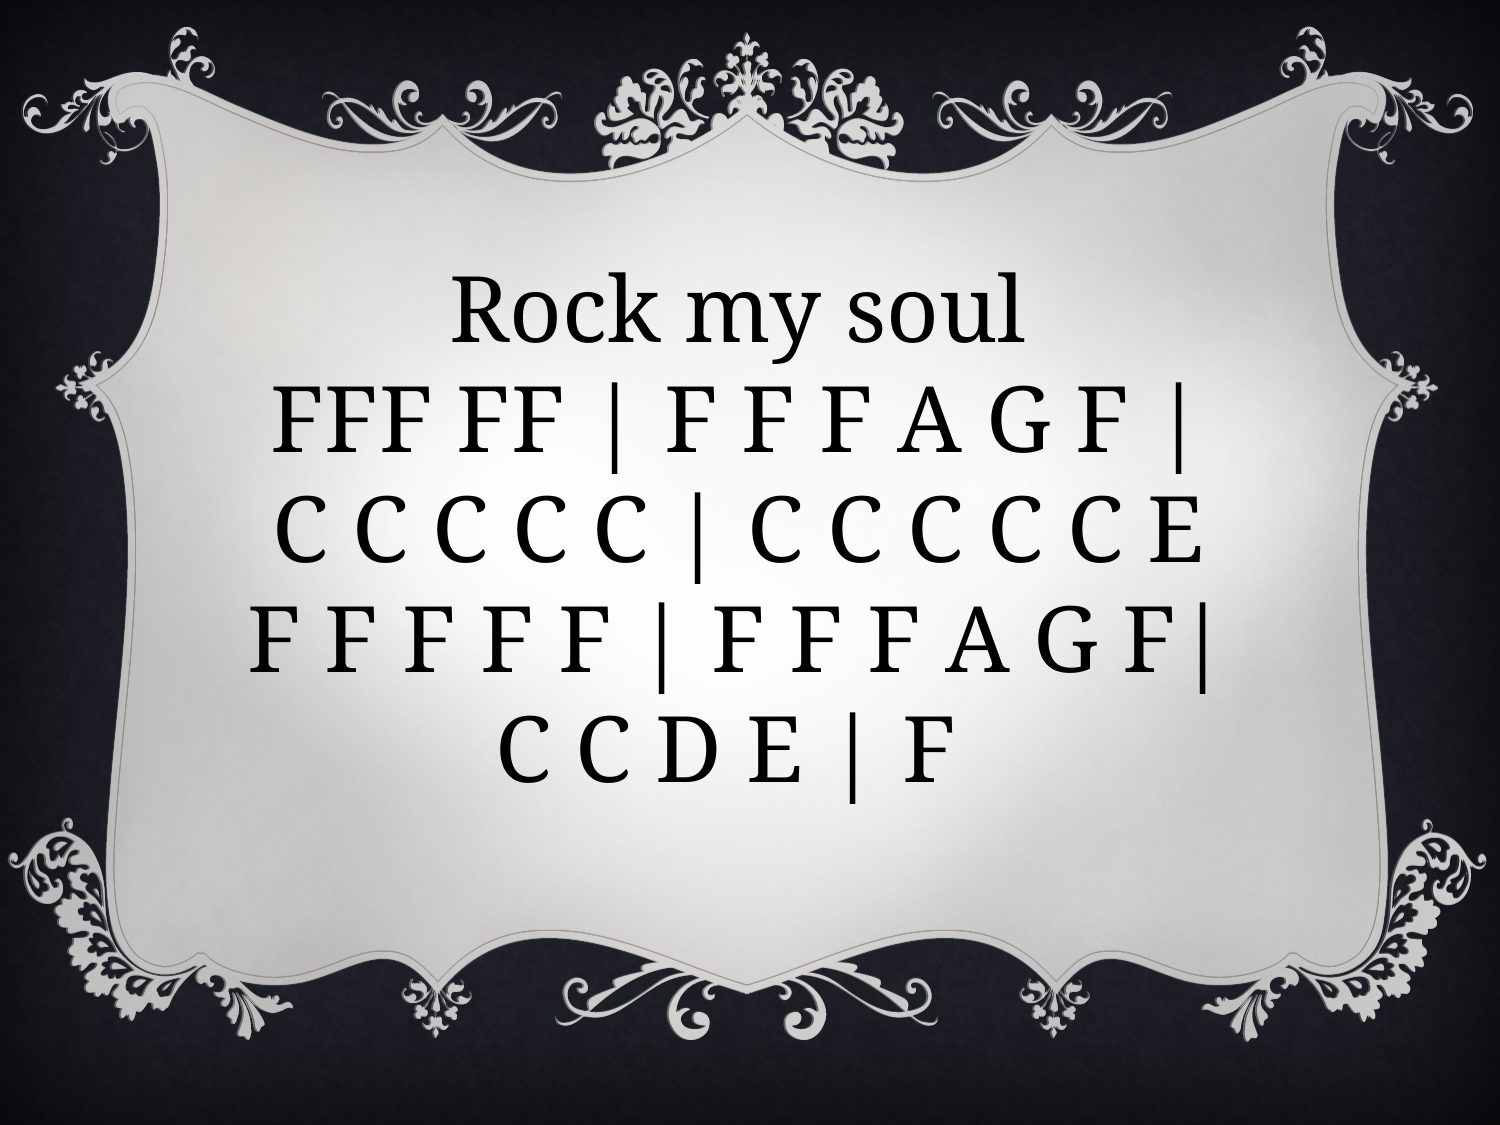

Rock my soul
FFF FF | F F F A G F |
C C C C C | C C C C C E
F F F F F | F F F A G F|
C C D E | F